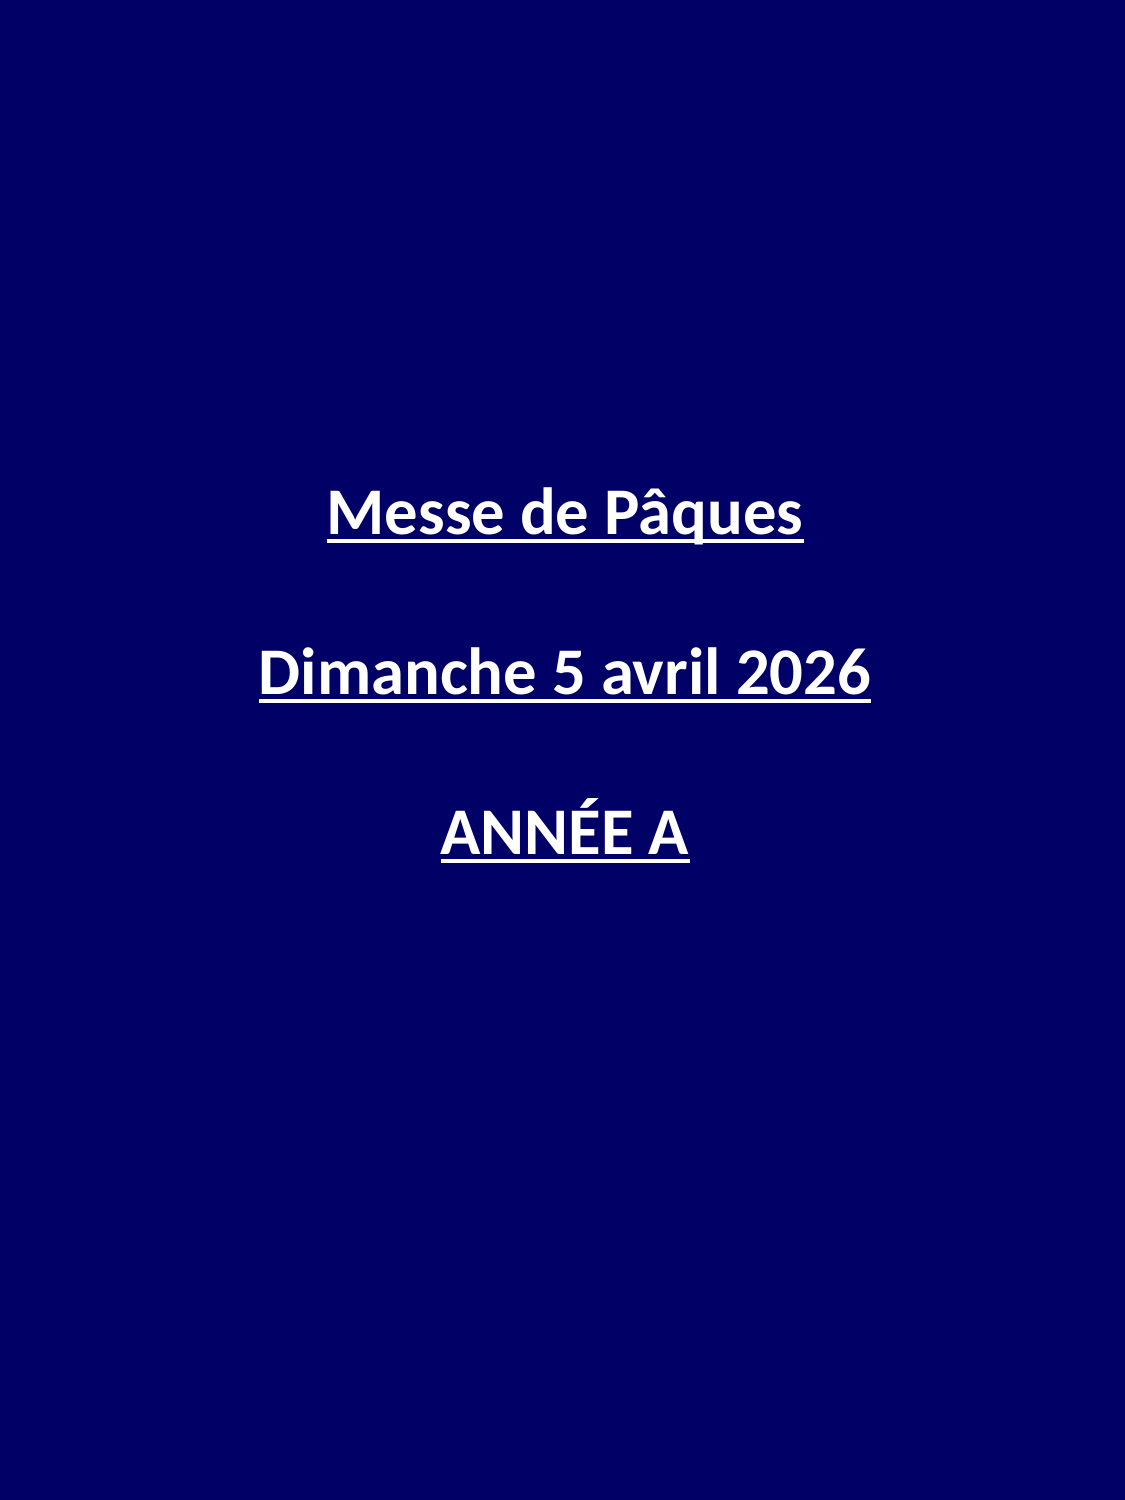

Messe de Pâques
Dimanche 5 avril 2026
ANNÉE A